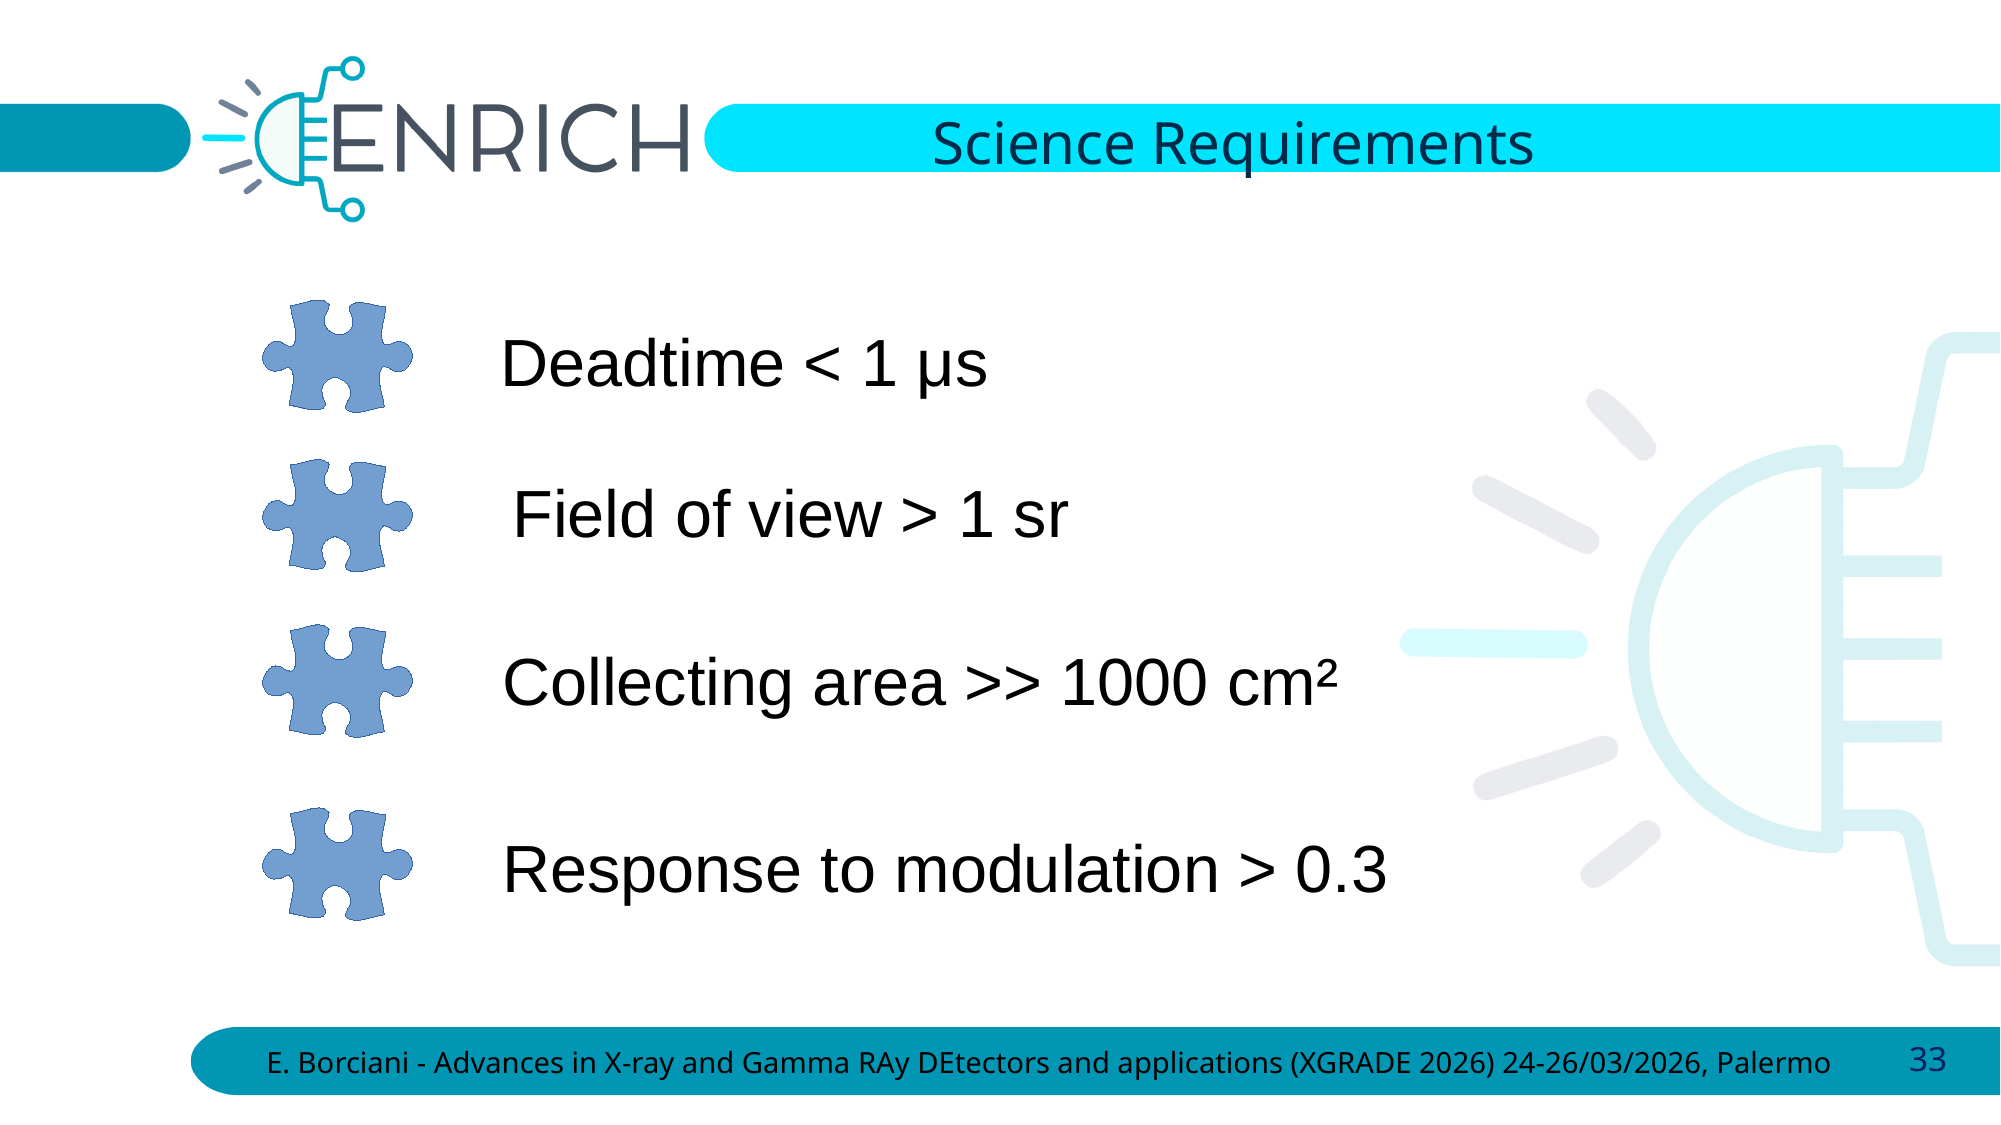

Science Requirements
Deadtime < 1 μs
Field of view > 1 sr
Collecting area >> 1000 cm²
Response to modulation > 0.3
E. Borciani - Advances in X-ray and Gamma RAy DEtectors and applications (XGRADE 2026) 24-26/03/2026, Palermo